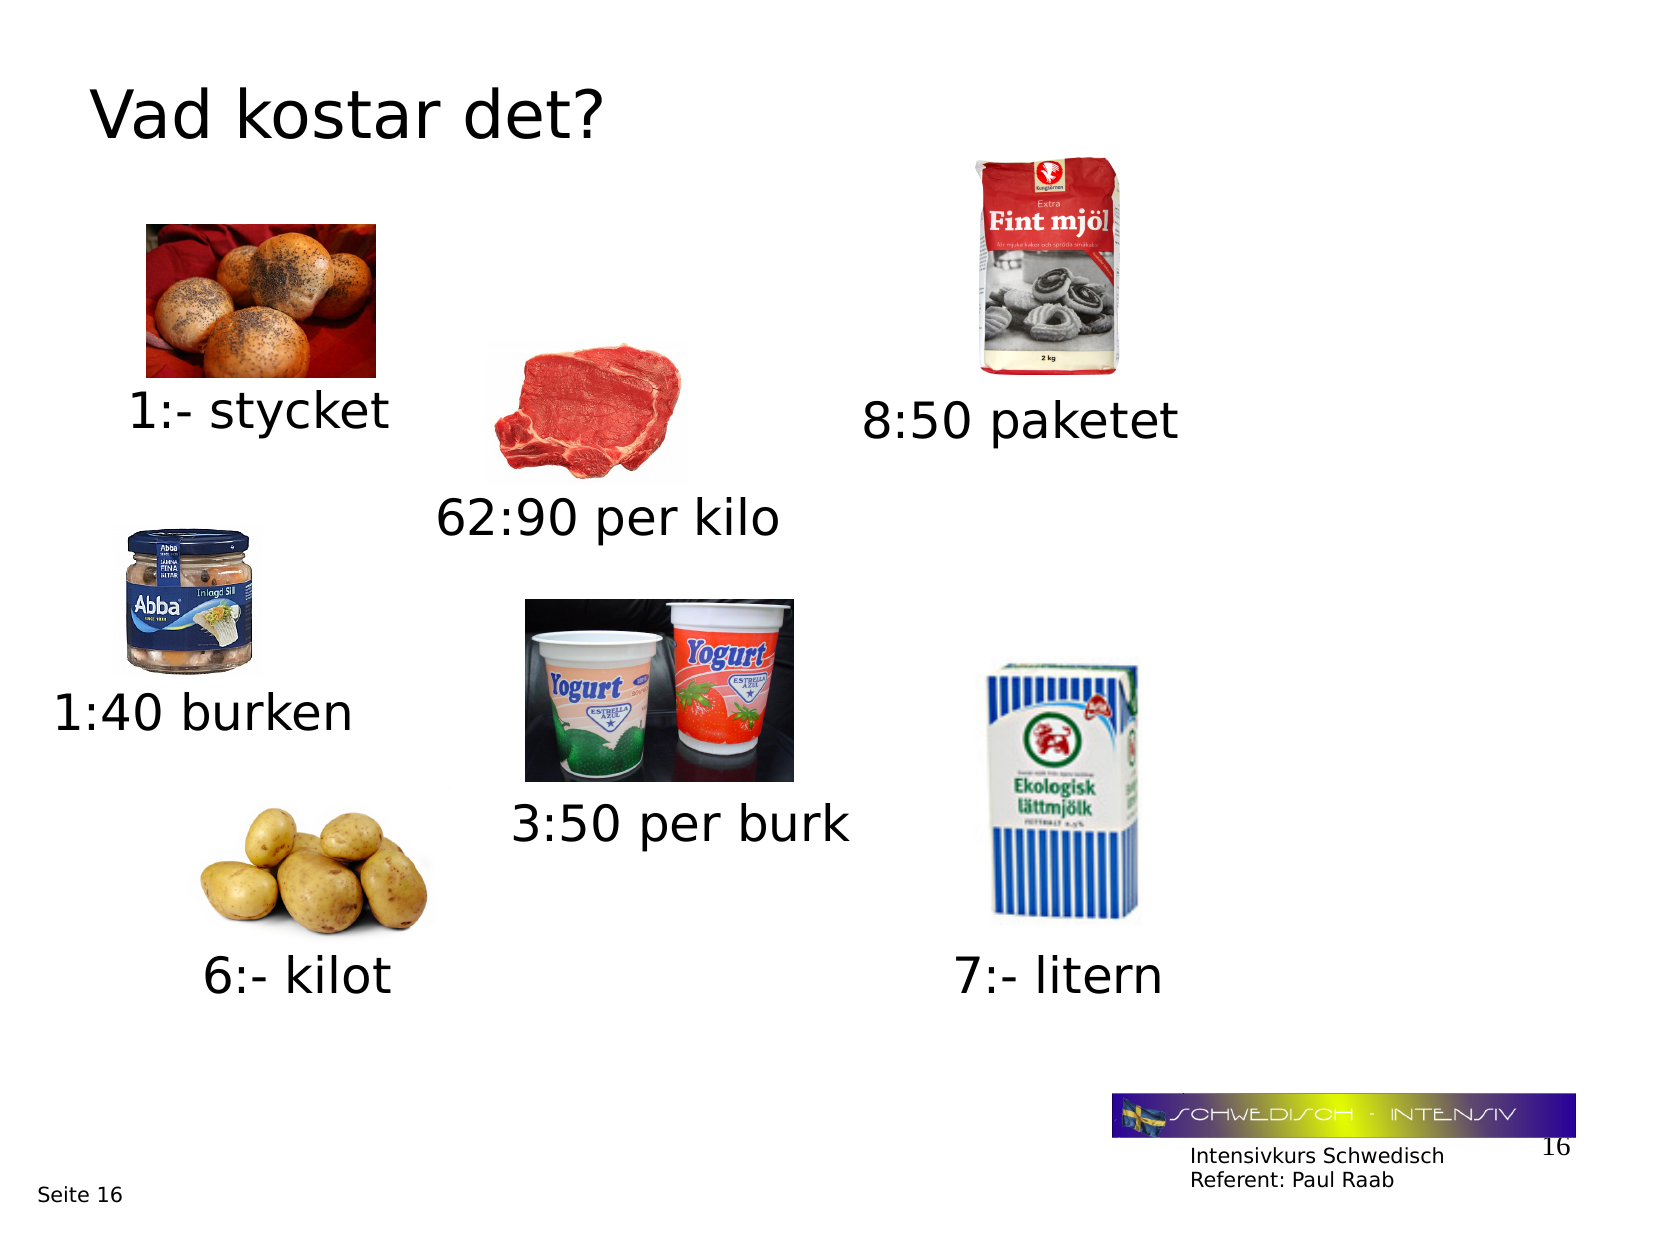

Vad kostar det?
1:- stycket
8:50 paketet
62:90 per kilo
1:40 burken
3:50 per burk
6:- kilot
7:- litern